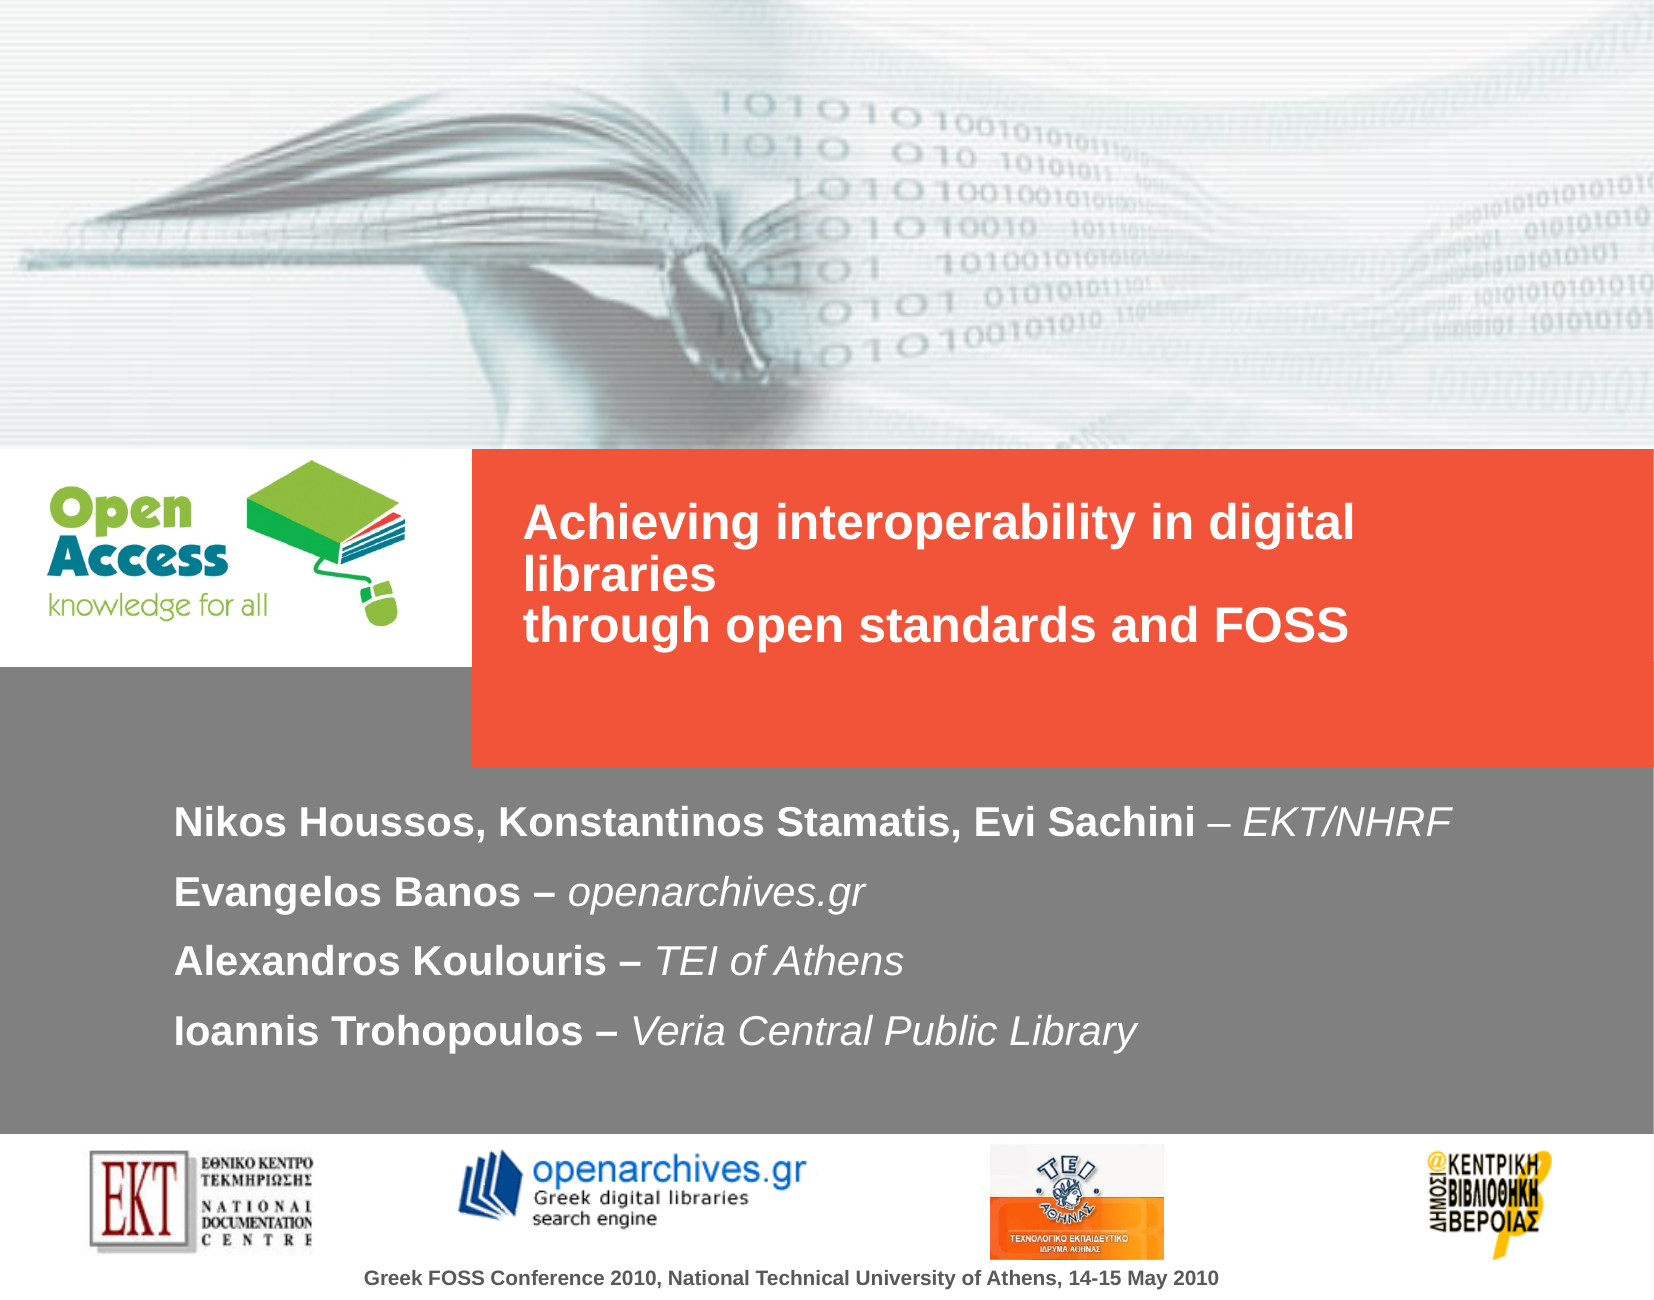

Achieving interoperability in digital libraries
through open standards and FOSS
Nikos Houssos, Konstantinos Stamatis, Evi Sachini – EKT/NHRF
Evangelos Banos – openarchives.gr
Alexandros Koulouris – TEI of Athens
Ioannis Trohopoulos – Veria Central Public Library